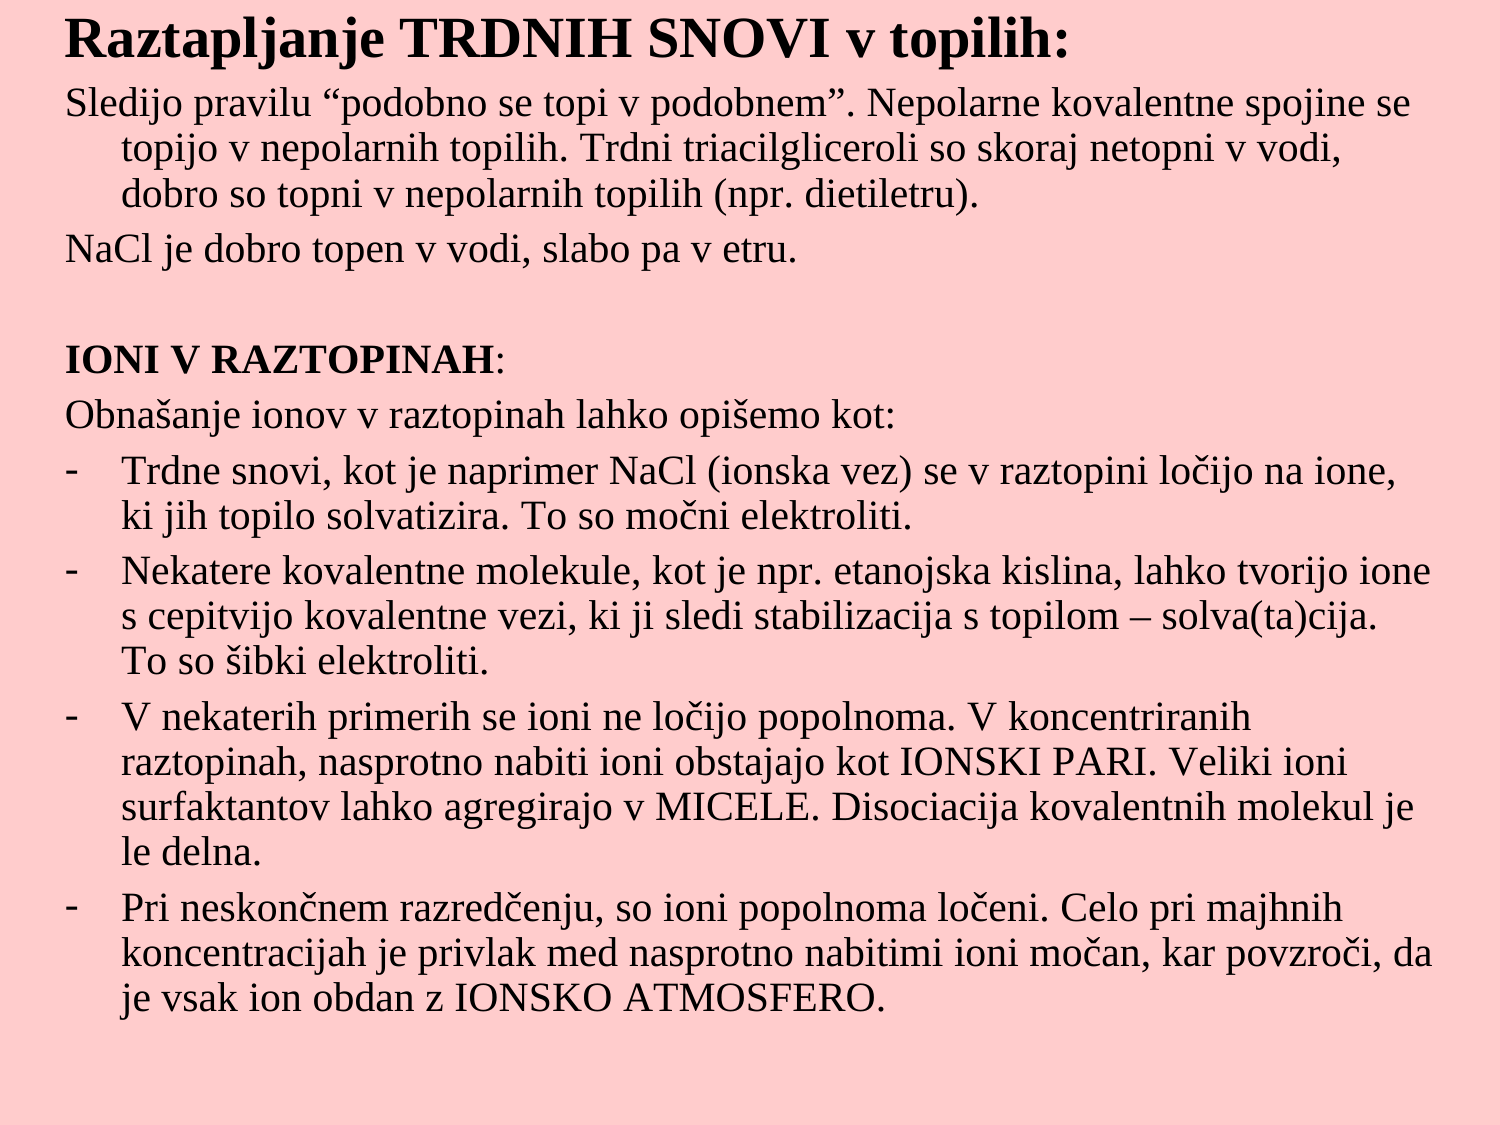

# Raztapljanje TRDNIH SNOVI v topilih:
Sledijo pravilu “podobno se topi v podobnem”. Nepolarne kovalentne spojine se topijo v nepolarnih topilih. Trdni triacilgliceroli so skoraj netopni v vodi, dobro so topni v nepolarnih topilih (npr. dietiletru).
NaCl je dobro topen v vodi, slabo pa v etru.
IONI V RAZTOPINAH:
Obnašanje ionov v raztopinah lahko opišemo kot:
Trdne snovi, kot je naprimer NaCl (ionska vez) se v raztopini ločijo na ione, ki jih topilo solvatizira. To so močni elektroliti.
Nekatere kovalentne molekule, kot je npr. etanojska kislina, lahko tvorijo ione s cepitvijo kovalentne vezi, ki ji sledi stabilizacija s topilom – solva(ta)cija. To so šibki elektroliti.
V nekaterih primerih se ioni ne ločijo popolnoma. V koncentriranih raztopinah, nasprotno nabiti ioni obstajajo kot IONSKI PARI. Veliki ioni surfaktantov lahko agregirajo v MICELE. Disociacija kovalentnih molekul je le delna.
Pri neskončnem razredčenju, so ioni popolnoma ločeni. Celo pri majhnih koncentracijah je privlak med nasprotno nabitimi ioni močan, kar povzroči, da je vsak ion obdan z IONSKO ATMOSFERO.